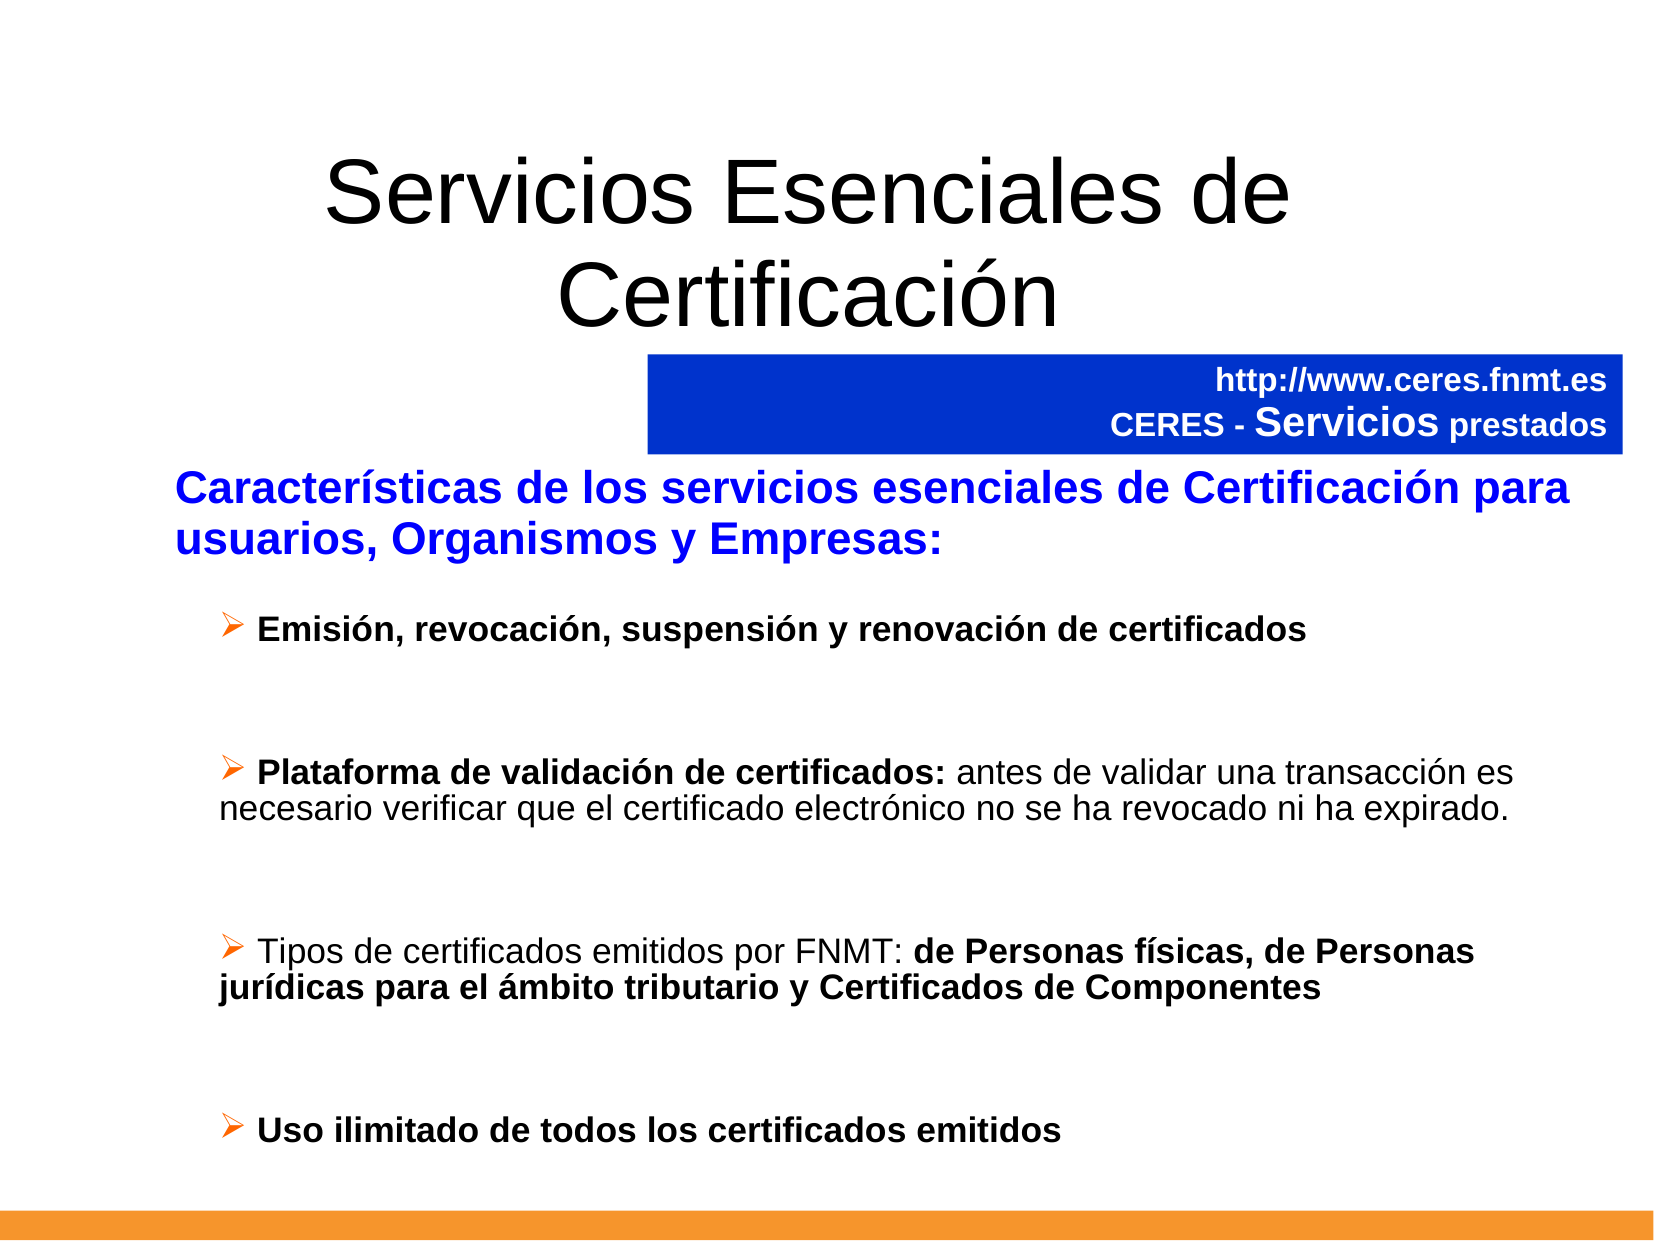

# Servicios Esenciales de Certificación
http://www.ceres.fnmt.es
CERES - Servicios prestados
Características de los servicios esenciales de Certificación para usuarios, Organismos y Empresas:
 Emisión, revocación, suspensión y renovación de certificados
 Plataforma de validación de certificados: antes de validar una transacción es necesario verificar que el certificado electrónico no se ha revocado ni ha expirado.
 Tipos de certificados emitidos por FNMT: de Personas físicas, de Personas jurídicas para el ámbito tributario y Certificados de Componentes
 Uso ilimitado de todos los certificados emitidos